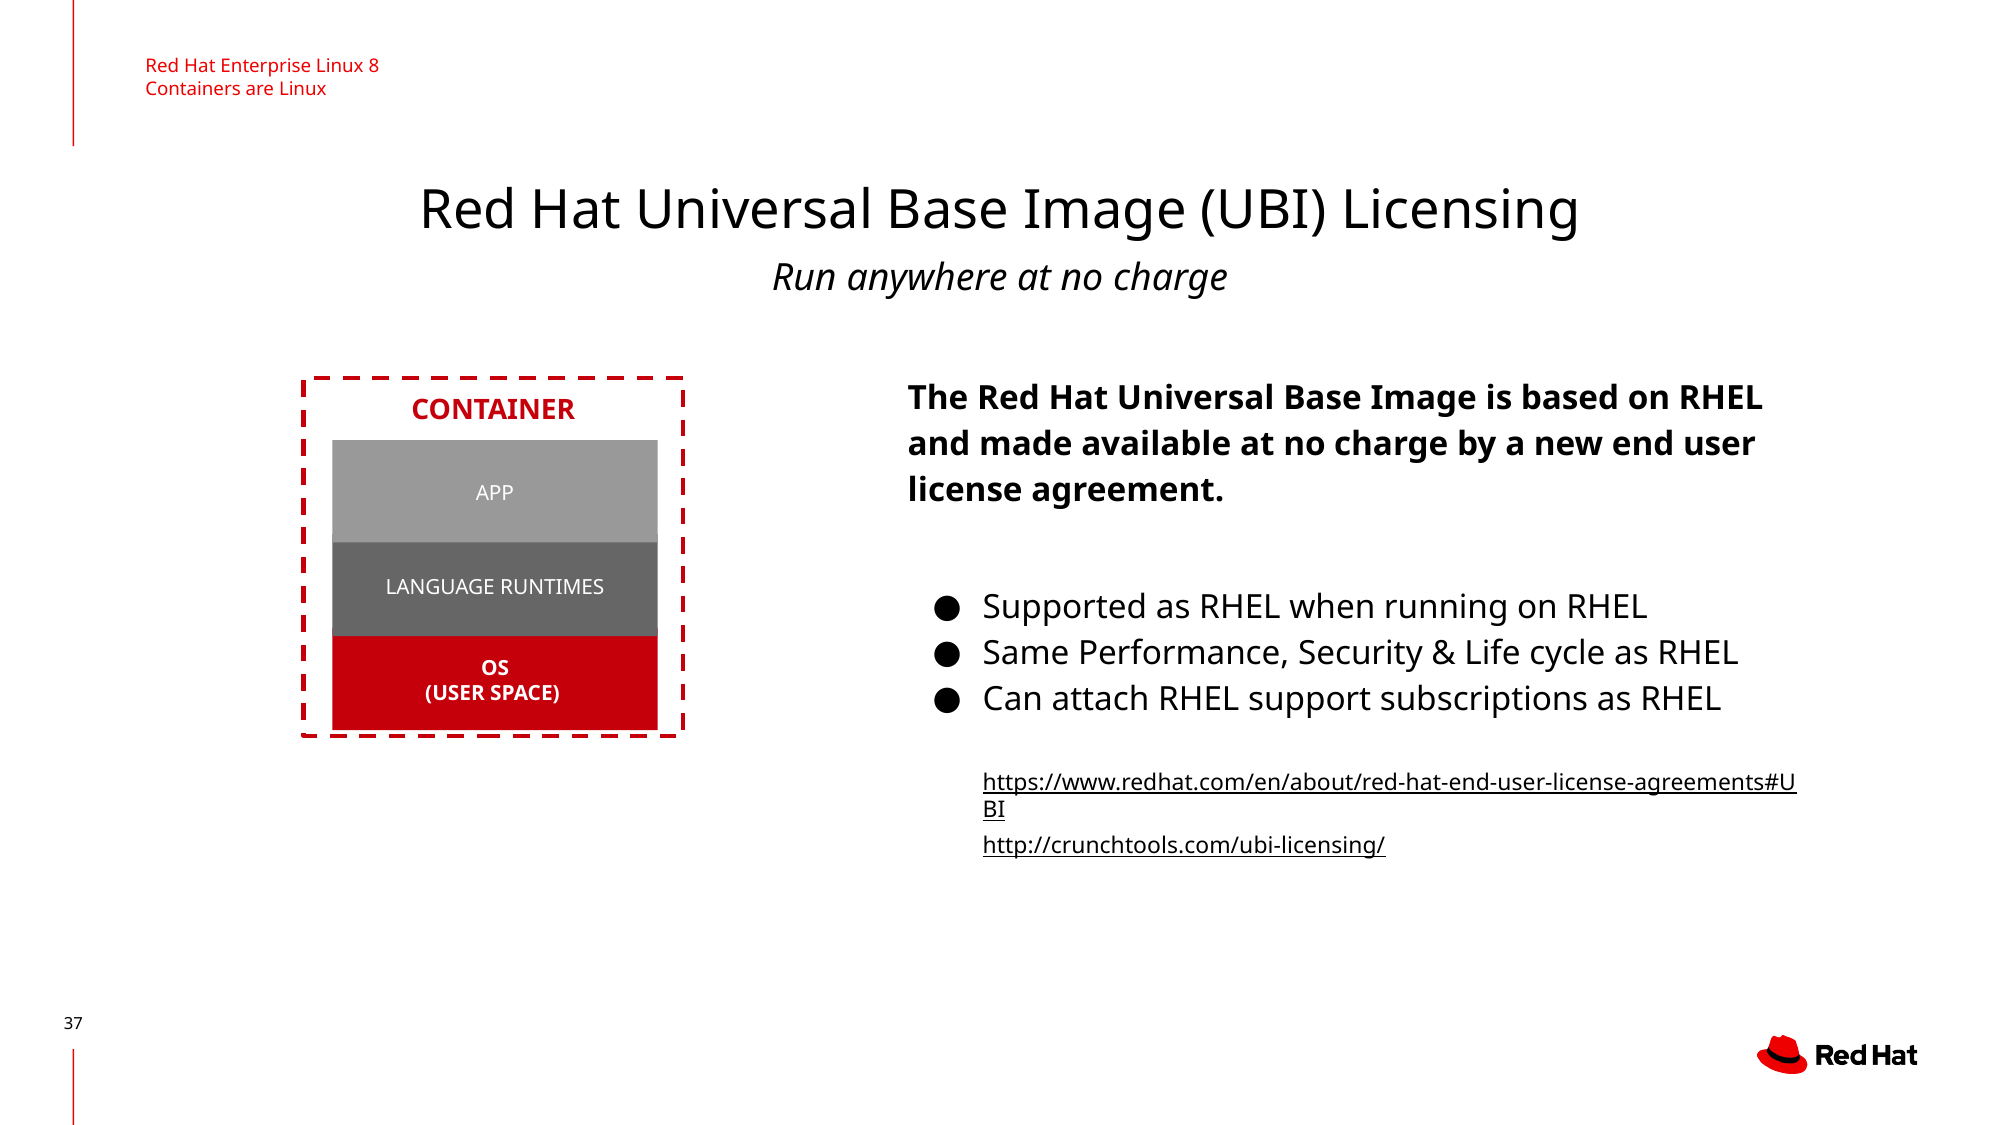

Red Hat Enterprise Linux 8
Containers are Linux
Red Hat Universal Base Image (UBI) Licensing
Run anywhere at no charge
# The Red Hat Universal Base Image is based on RHEL and made available at no charge by a new end user license agreement.
Supported as RHEL when running on RHEL
Same Performance, Security & Life cycle as RHEL
Can attach RHEL support subscriptions as RHEL
https://www.redhat.com/en/about/red-hat-end-user-license-agreements#UBI
http://crunchtools.com/ubi-licensing/
CONTAINER
APP
LANGUAGE RUNTIMES
OS
(USER SPACE)